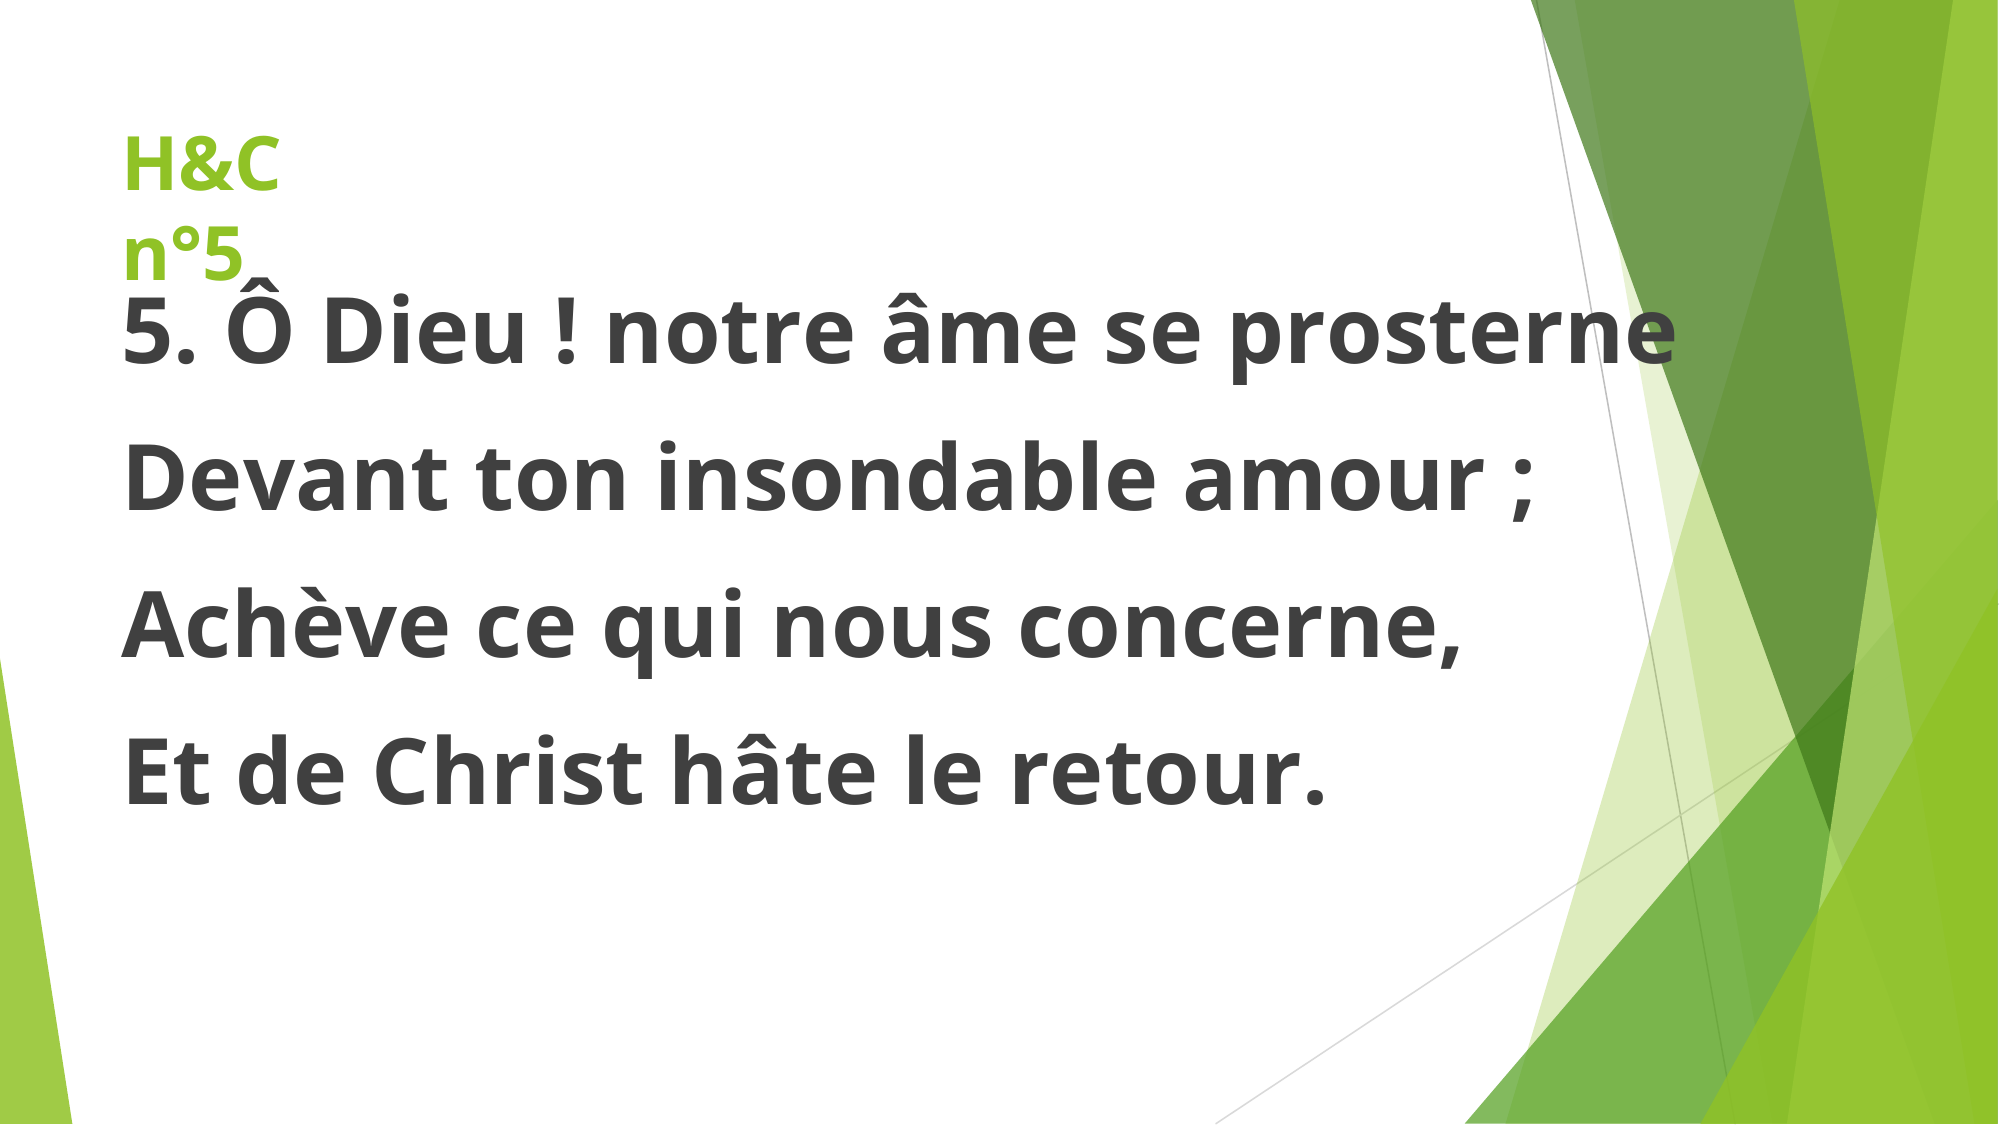

H&C n°5
5. Ô Dieu ! notre âme se prosterne
Devant ton insondable amour ;
Achève ce qui nous concerne,
Et de Christ hâte le retour.